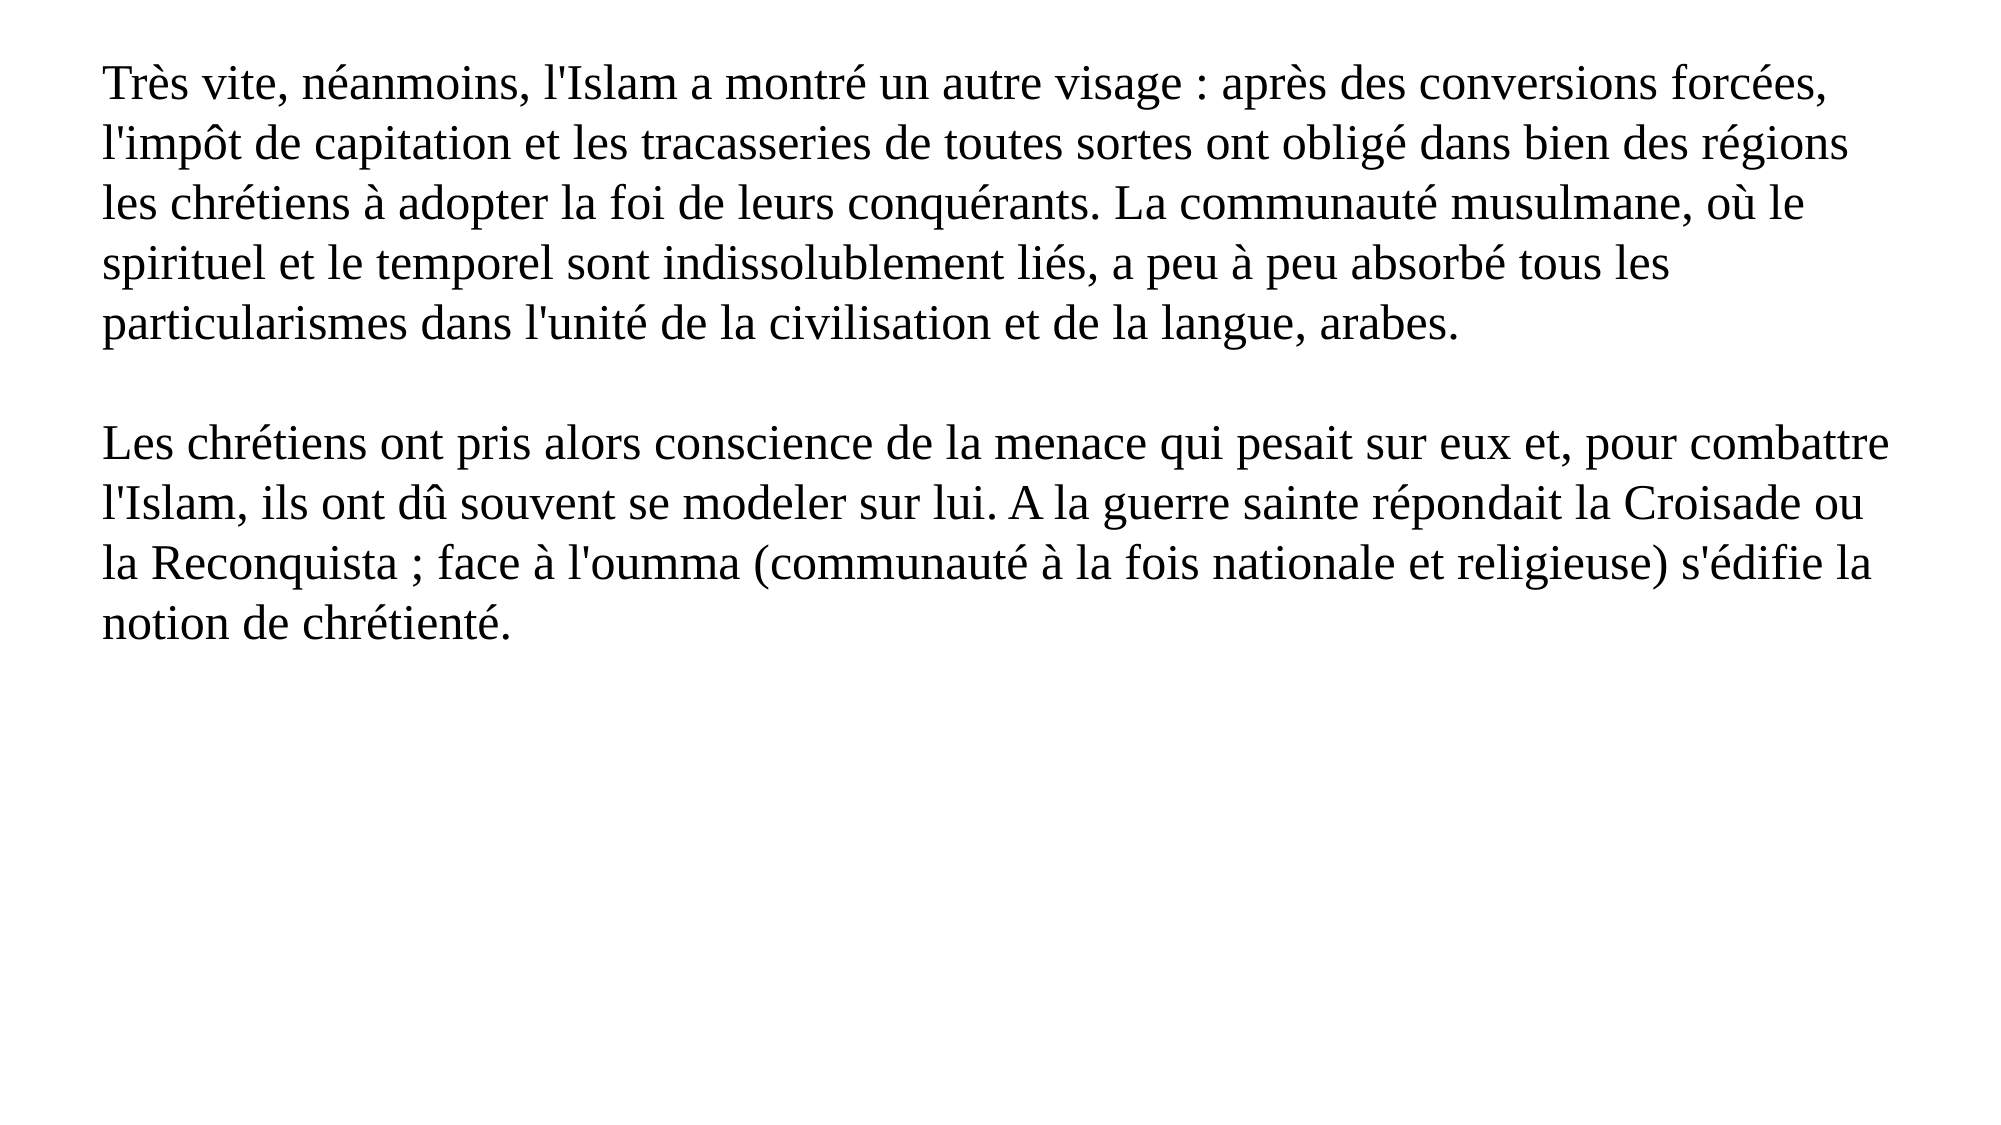

Très vite, néanmoins, l'Islam a montré un autre visage : après des conversions forcées, l'impôt de capitation et les tracasseries de toutes sortes ont obligé dans bien des régions les chrétiens à adopter la foi de leurs conquérants. La communauté musulmane, où le spirituel et le temporel sont indissolublement liés, a peu à peu absorbé tous les particularismes dans l'unité de la civilisation et de la langue, arabes.
Les chrétiens ont pris alors conscience de la menace qui pesait sur eux et, pour combattre l'Islam, ils ont dû souvent se modeler sur lui. A la guerre sainte répon­dait la Croisade ou la Reconquista ; face à l'oumma (communauté à la fois nationale et religieuse) s'édifie la notion de chrétienté.